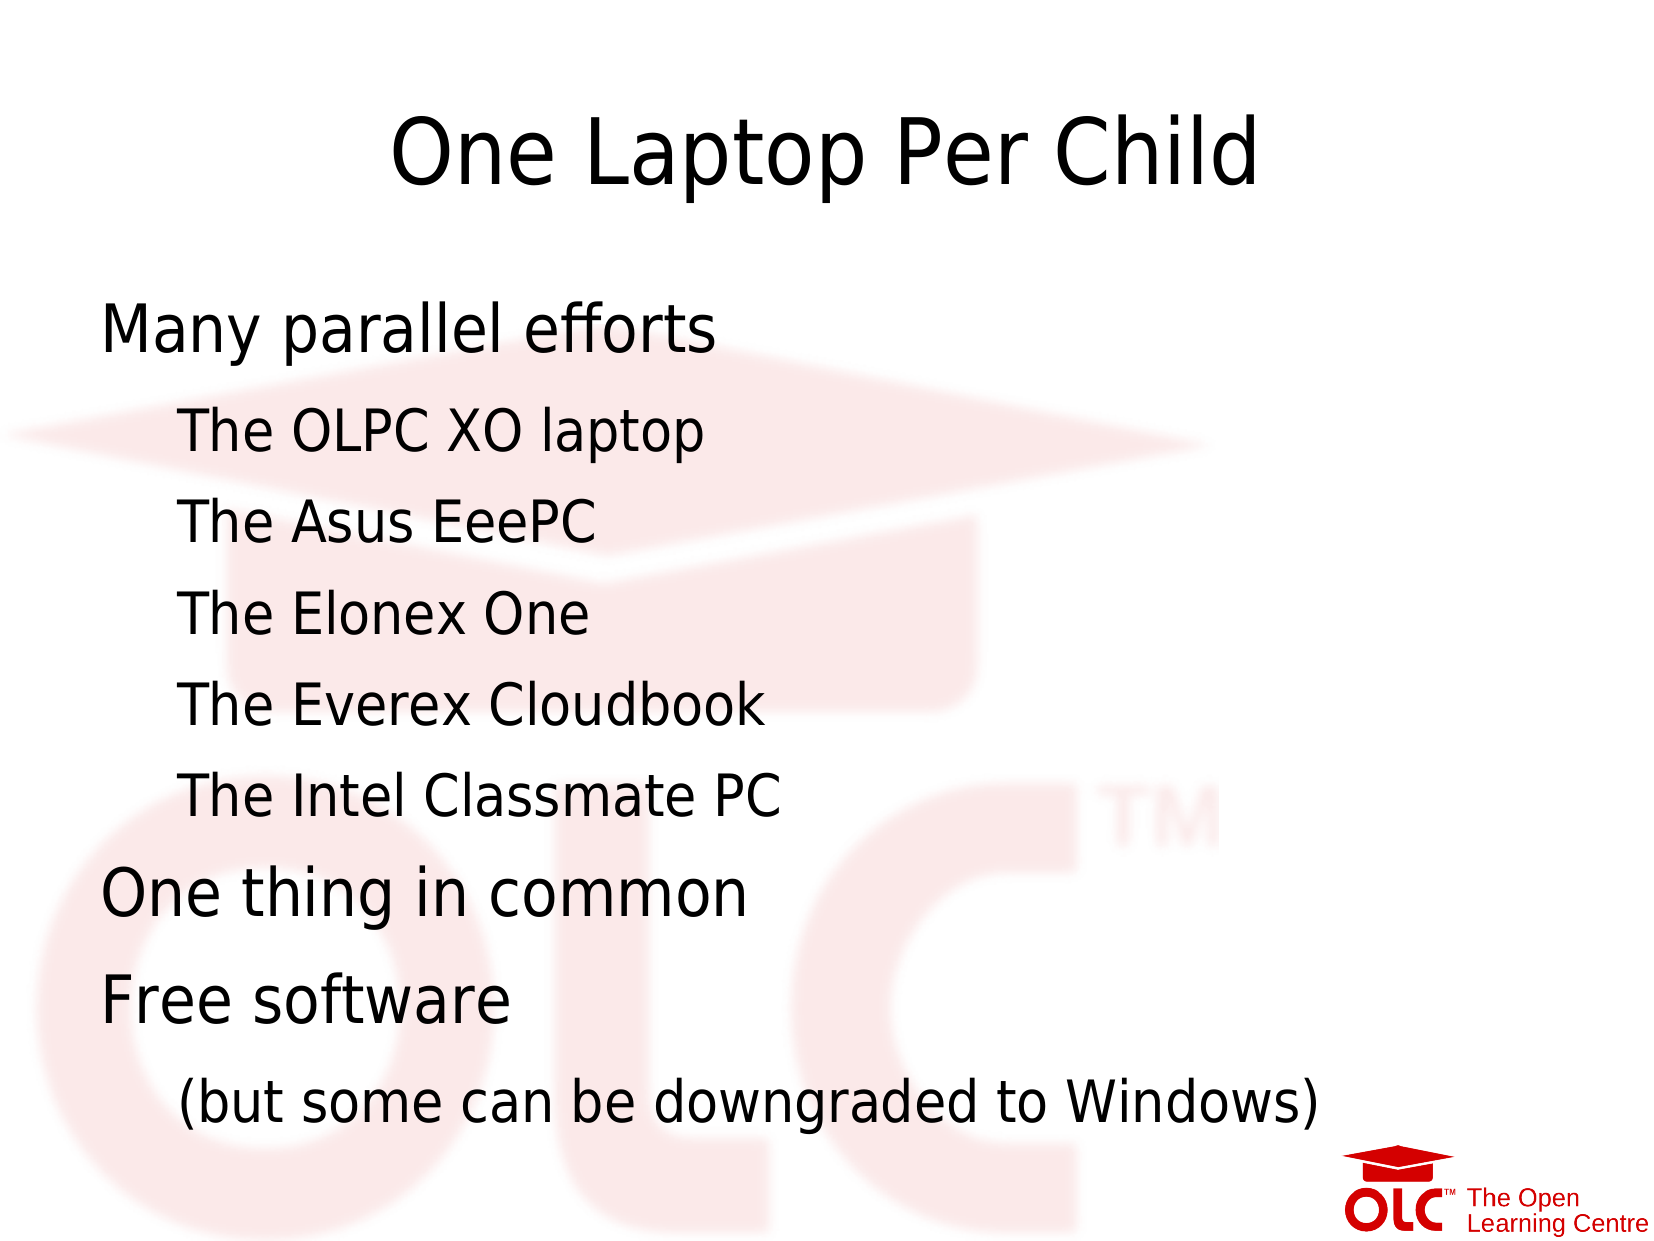

# One Laptop Per Child
Many parallel efforts
The OLPC XO laptop
The Asus EeePC
The Elonex One
The Everex Cloudbook
The Intel Classmate PC
One thing in common
Free software
(but some can be downgraded to Windows)